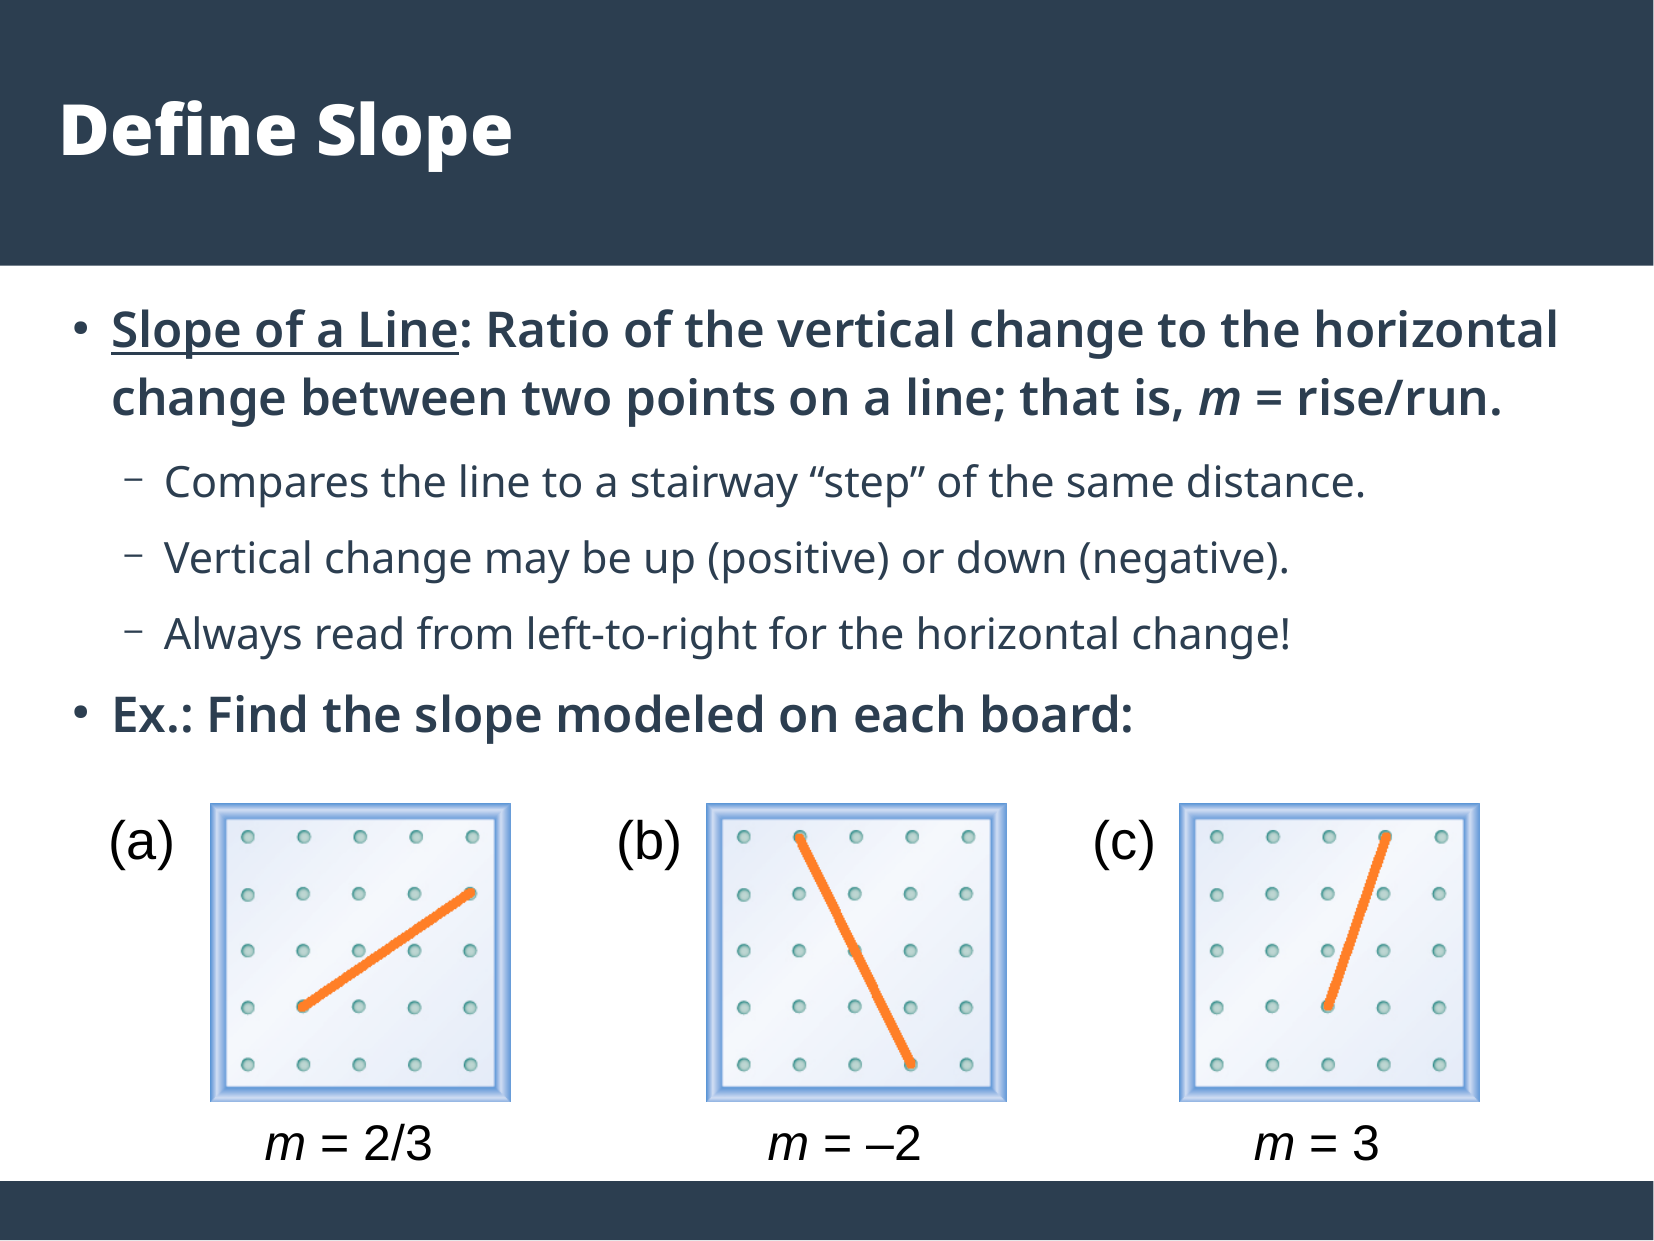

# Define Slope
Slope of a Line: Ratio of the vertical change to the horizontal change between two points on a line; that is, m = rise/run.
Compares the line to a stairway “step” of the same distance.
Vertical change may be up (positive) or down (negative).
Always read from left-to-right for the horizontal change!
Ex.: Find the slope modeled on each board:
(a)
(b)
(c)
m = 2/3
m = –2
m = 3